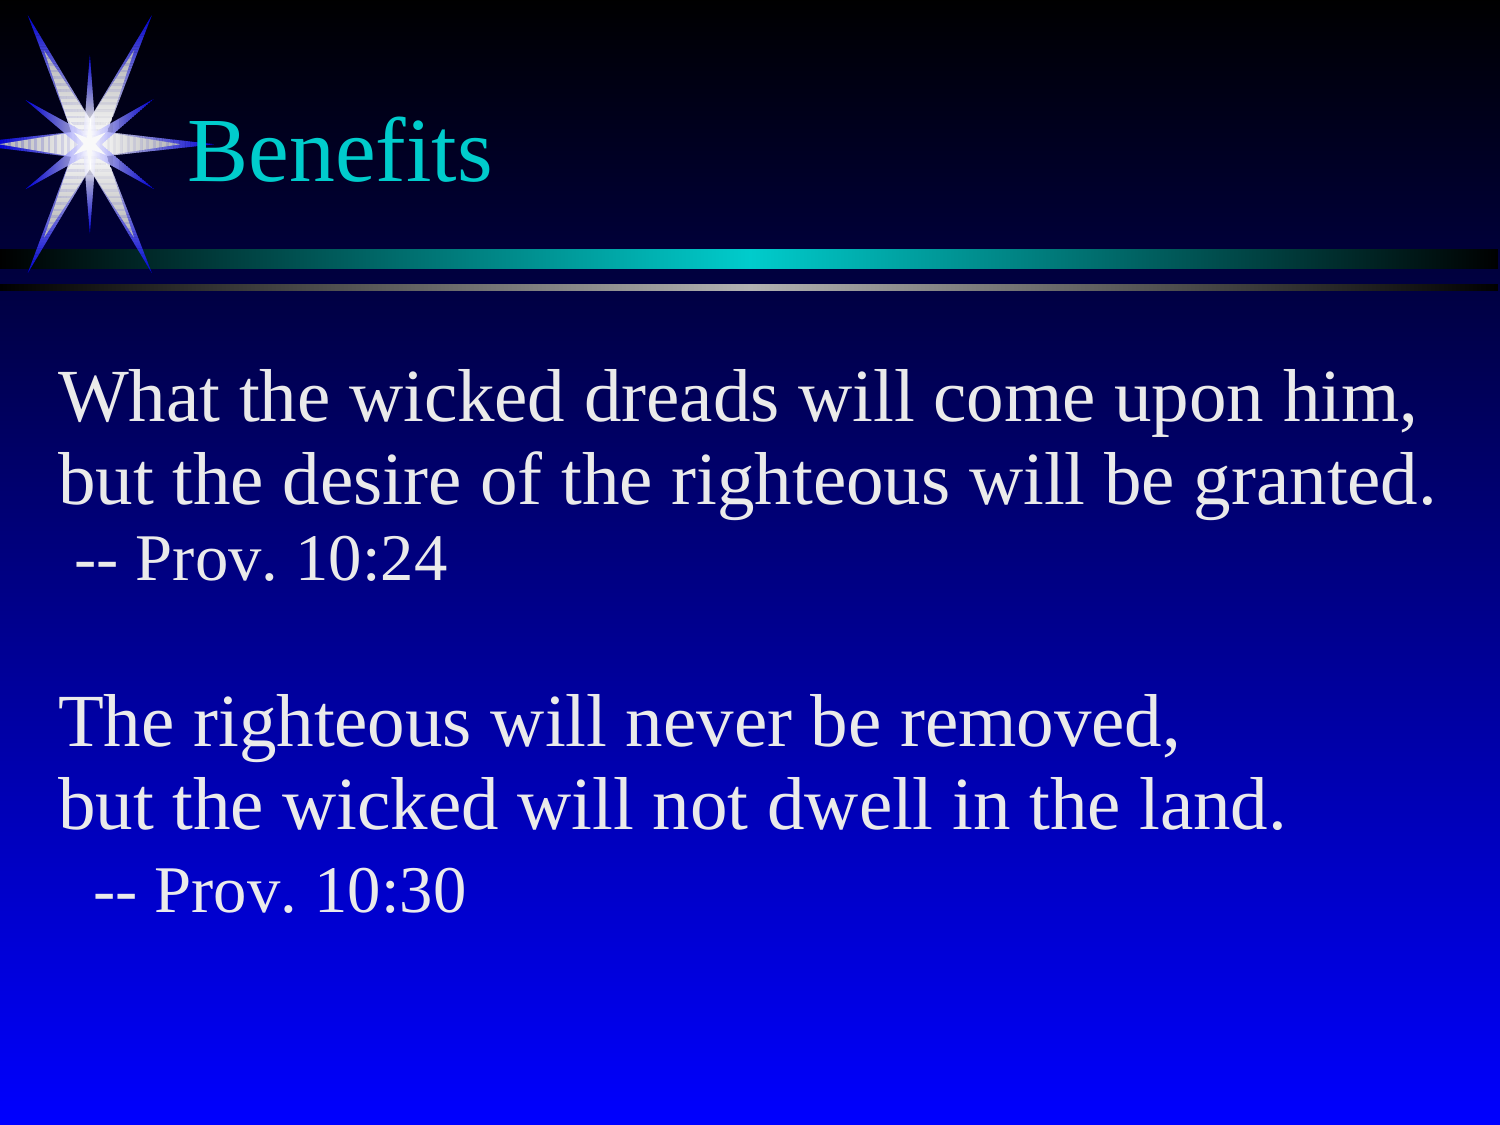

# Benefits
What the wicked dreads will come upon him,
but the desire of the righteous will be granted. -- Prov. 10:24
The righteous will never be removed,
but the wicked will not dwell in the land.
 -- Prov. 10:30